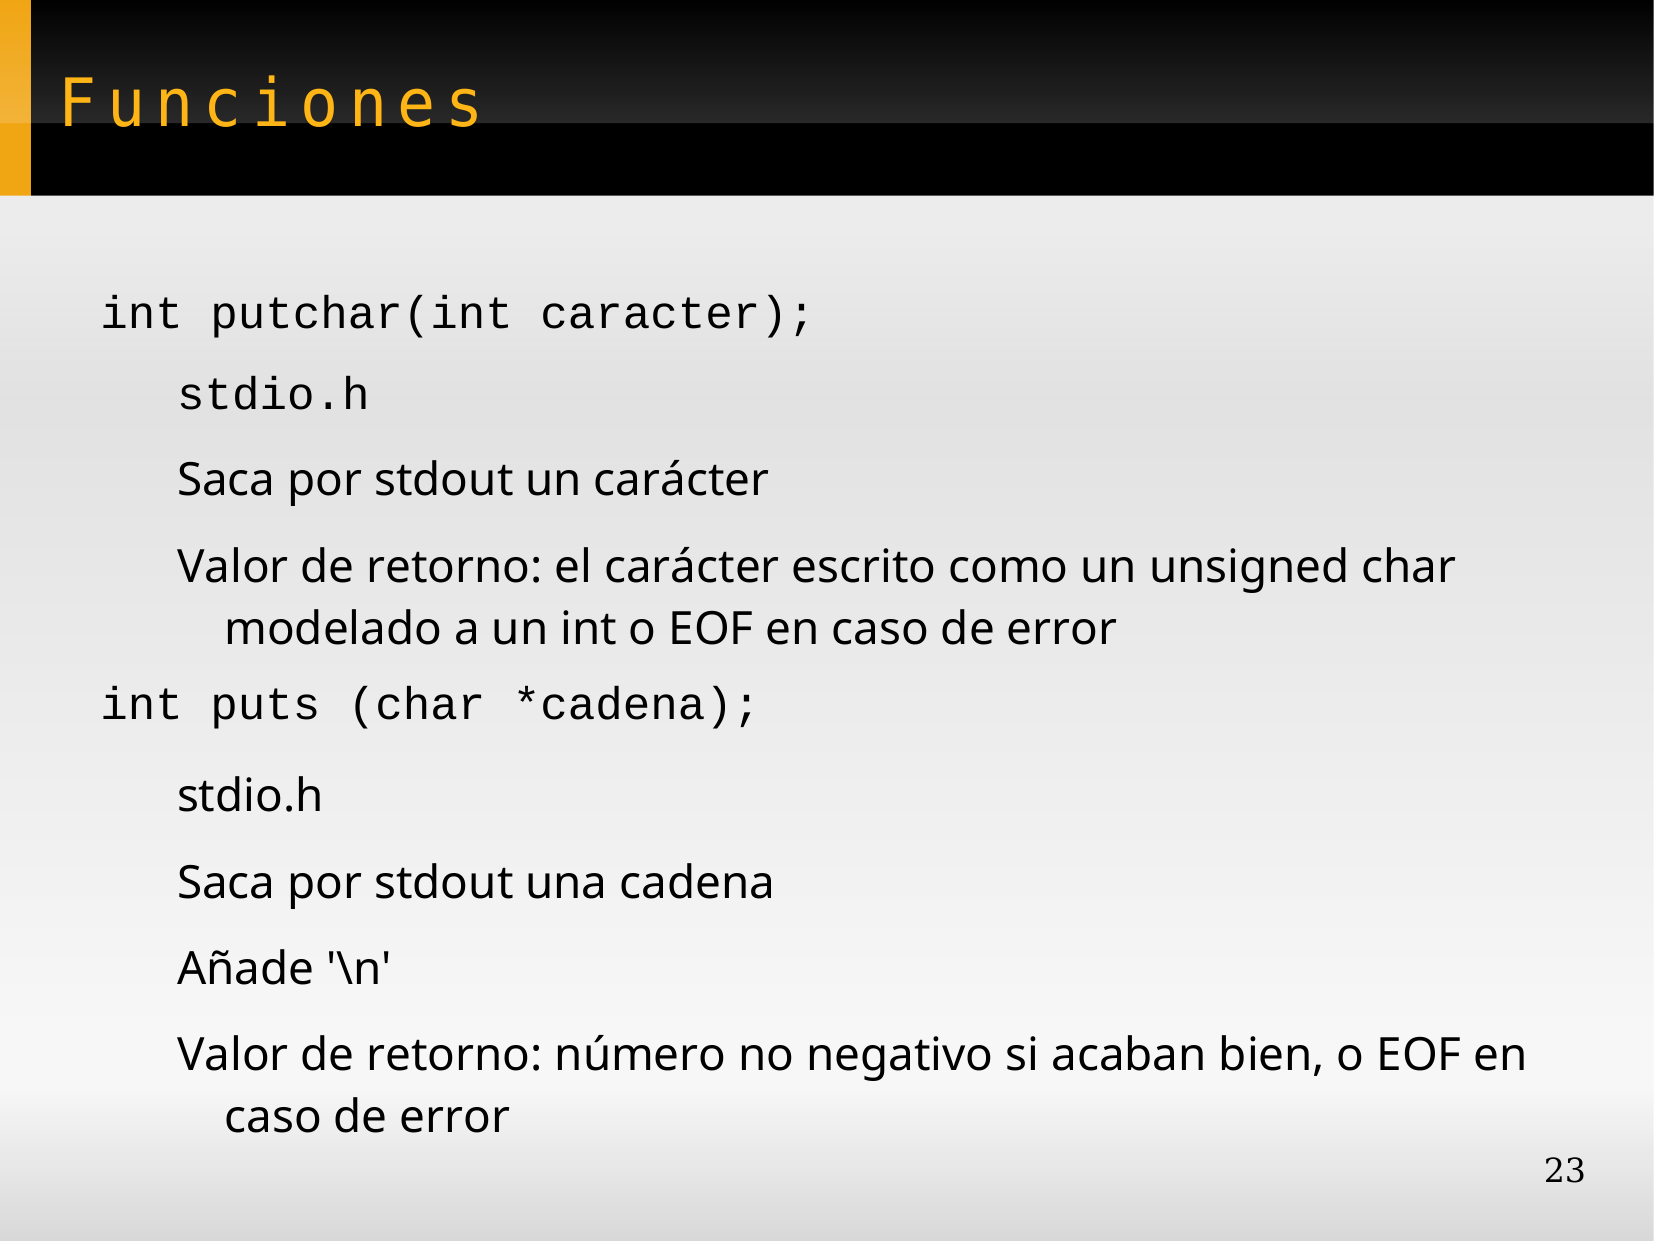

# Funciones
int putchar(int caracter);
stdio.h
Saca por stdout un carácter
Valor de retorno: el carácter escrito como un unsigned char modelado a un int o EOF en caso de error
int puts (char *cadena);
stdio.h
Saca por stdout una cadena
Añade '\n'
Valor de retorno: número no negativo si acaban bien, o EOF en caso de error
23